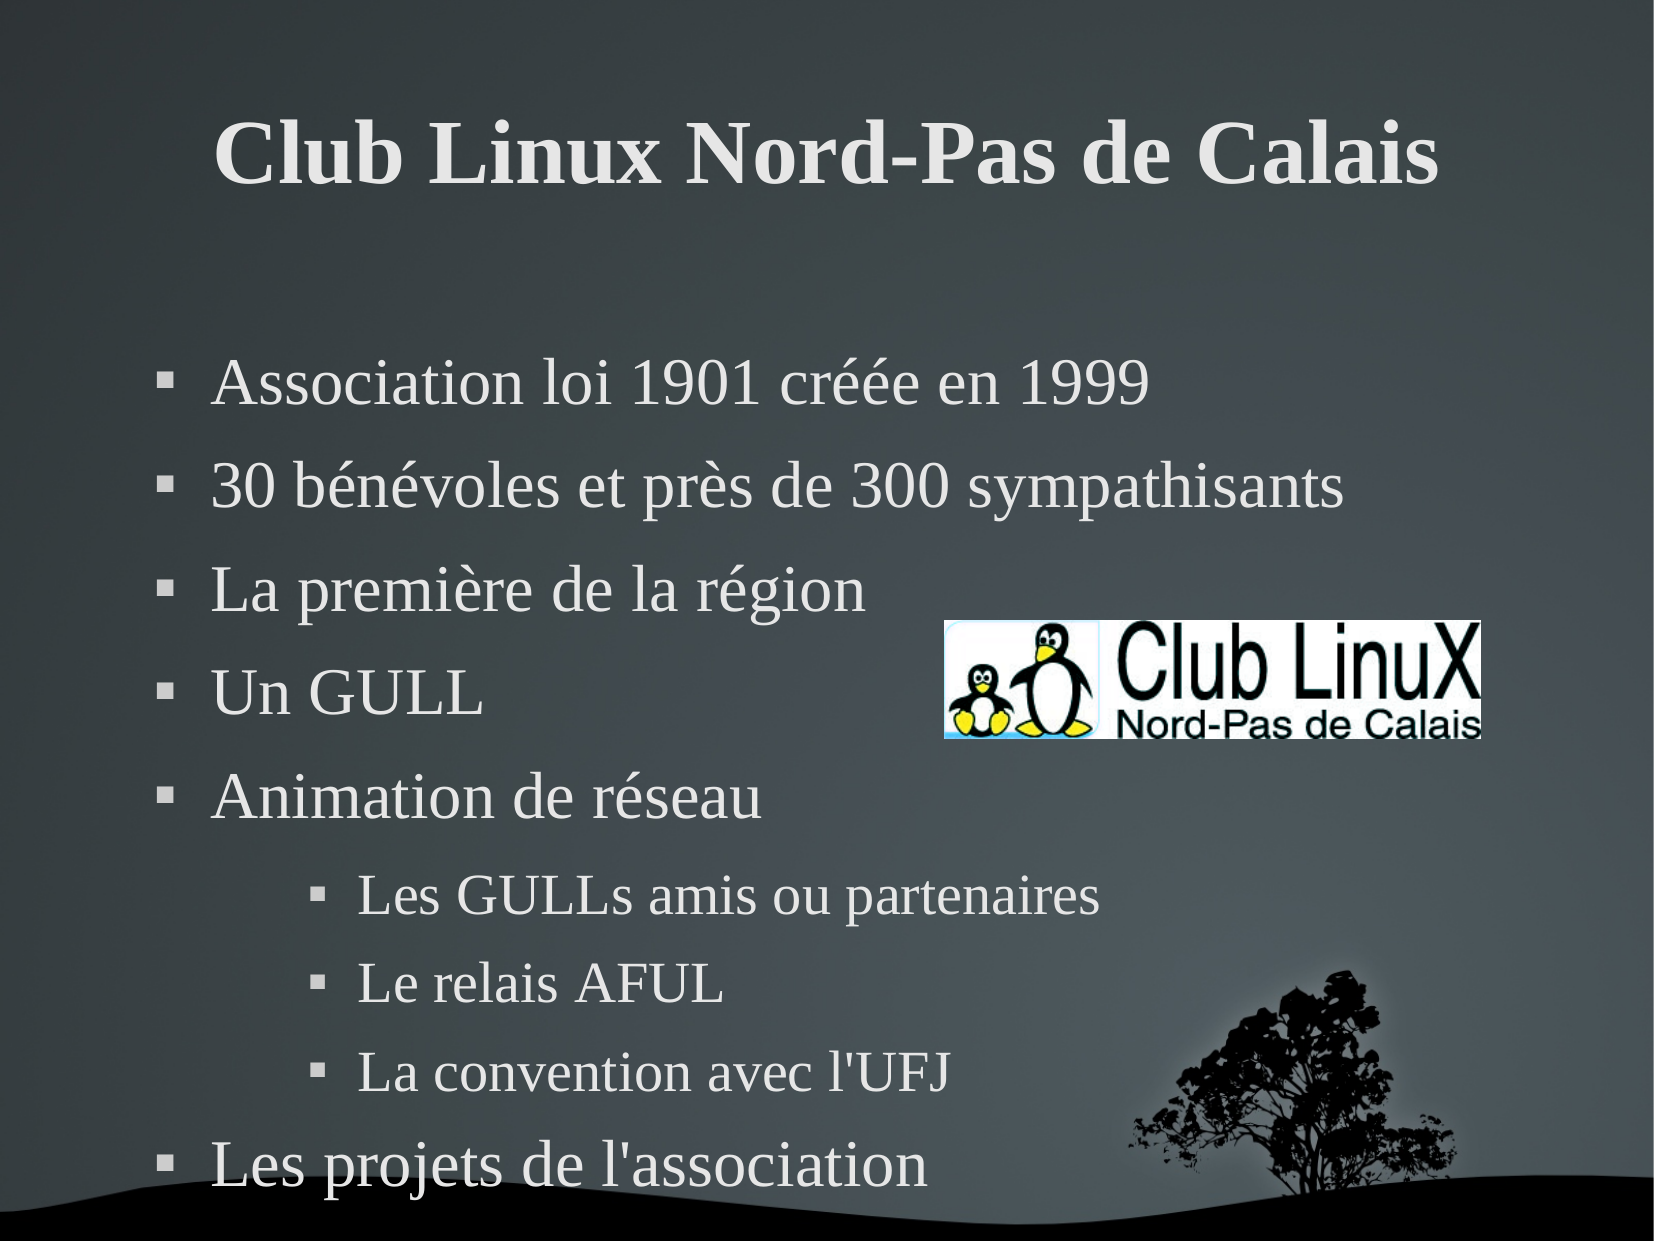

# Club Linux Nord-Pas de Calais
Association loi 1901 créée en 1999
30 bénévoles et près de 300 sympathisants
La première de la région
Un GULL
Animation de réseau
Les GULLs amis ou partenaires
Le relais AFUL
La convention avec l'UFJ
Les projets de l'association